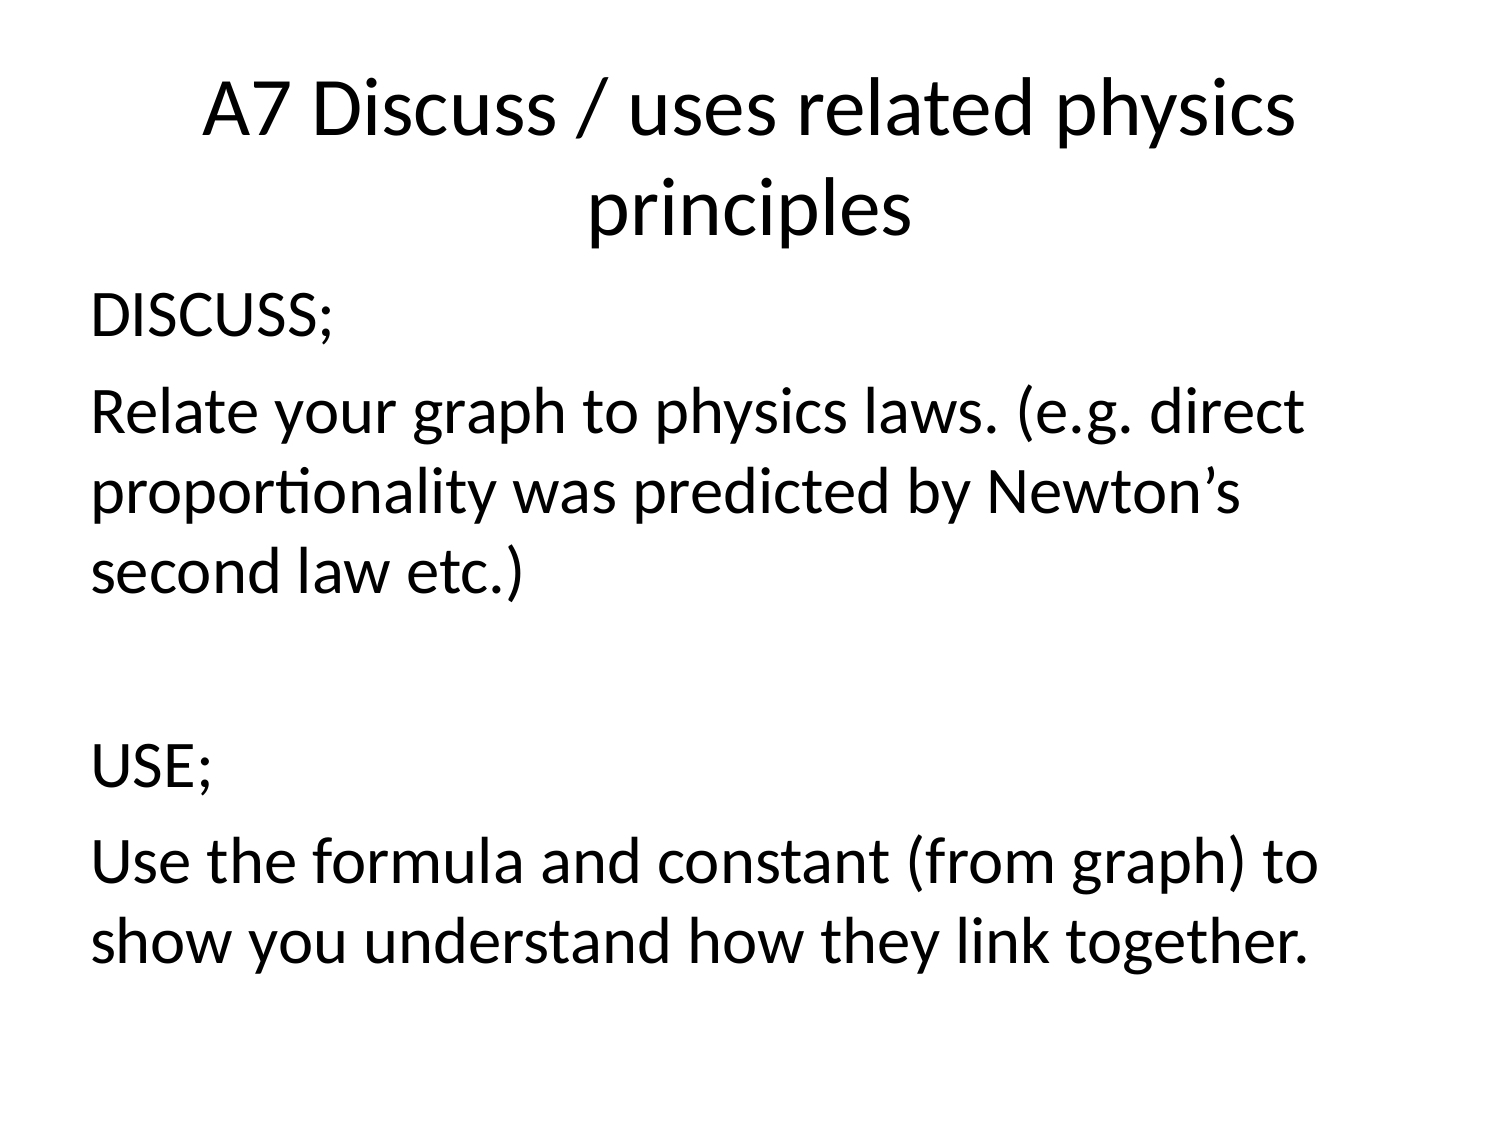

# A7 Discuss / uses related physics principles
DISCUSS;
Relate your graph to physics laws. (e.g. direct proportionality was predicted by Newton’s second law etc.)
USE;
Use the formula and constant (from graph) to show you understand how they link together.